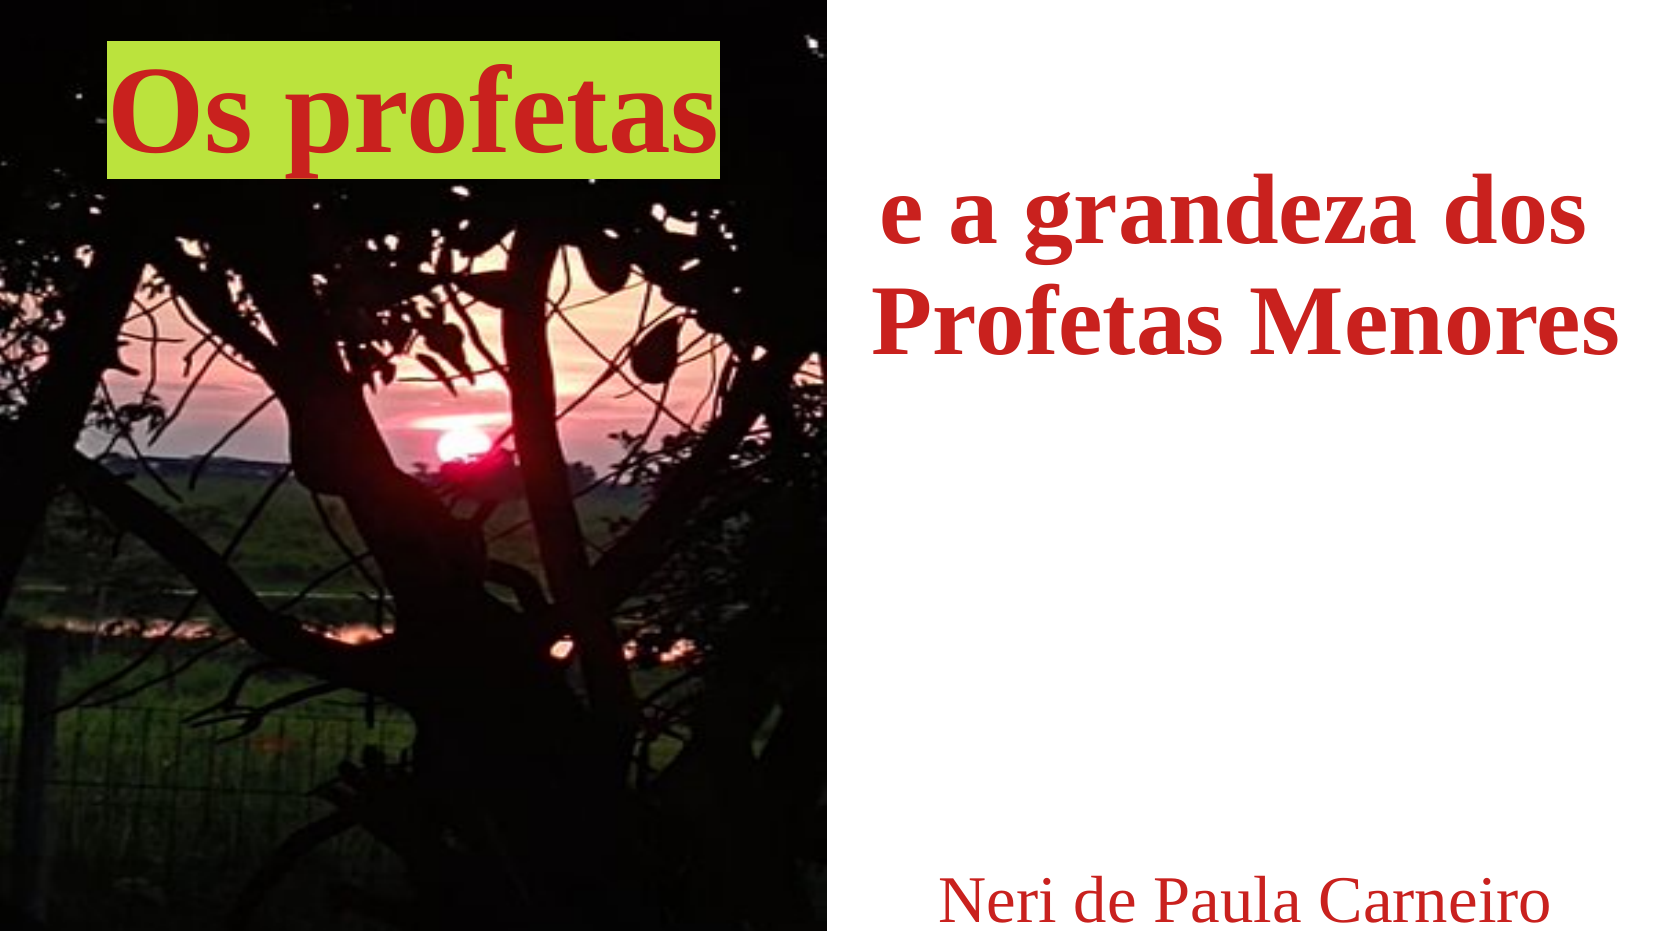

Os profetas
e a grandeza dos
Profetas Menores
Neri de Paula Carneiro